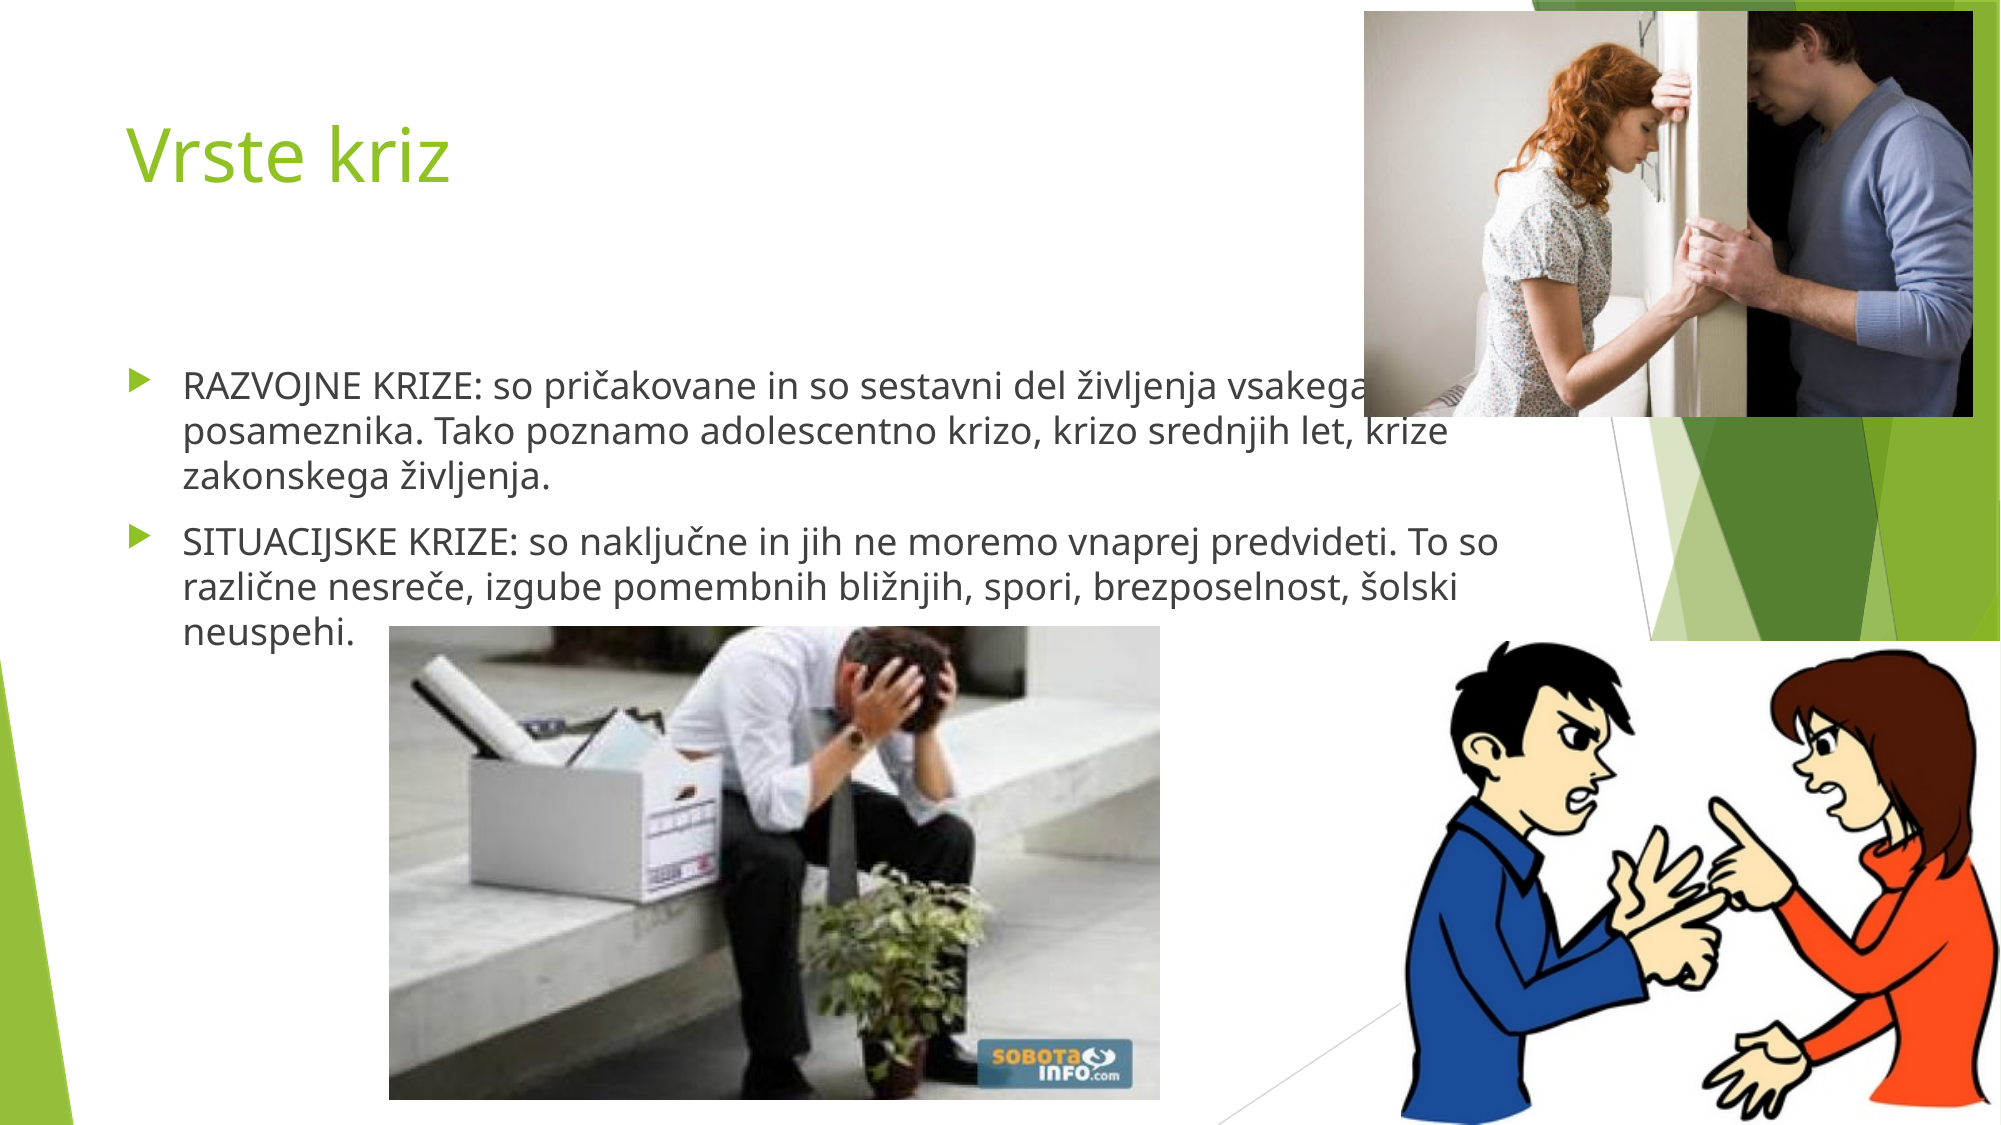

# Vrste kriz
RAZVOJNE KRIZE: so pričakovane in so sestavni del življenja vsakega posameznika. Tako poznamo adolescentno krizo, krizo srednjih let, krize zakonskega življenja.
SITUACIJSKE KRIZE: so naključne in jih ne moremo vnaprej predvideti. To so različne nesreče, izgube pomembnih bližnjih, spori, brezposelnost, šolski neuspehi.